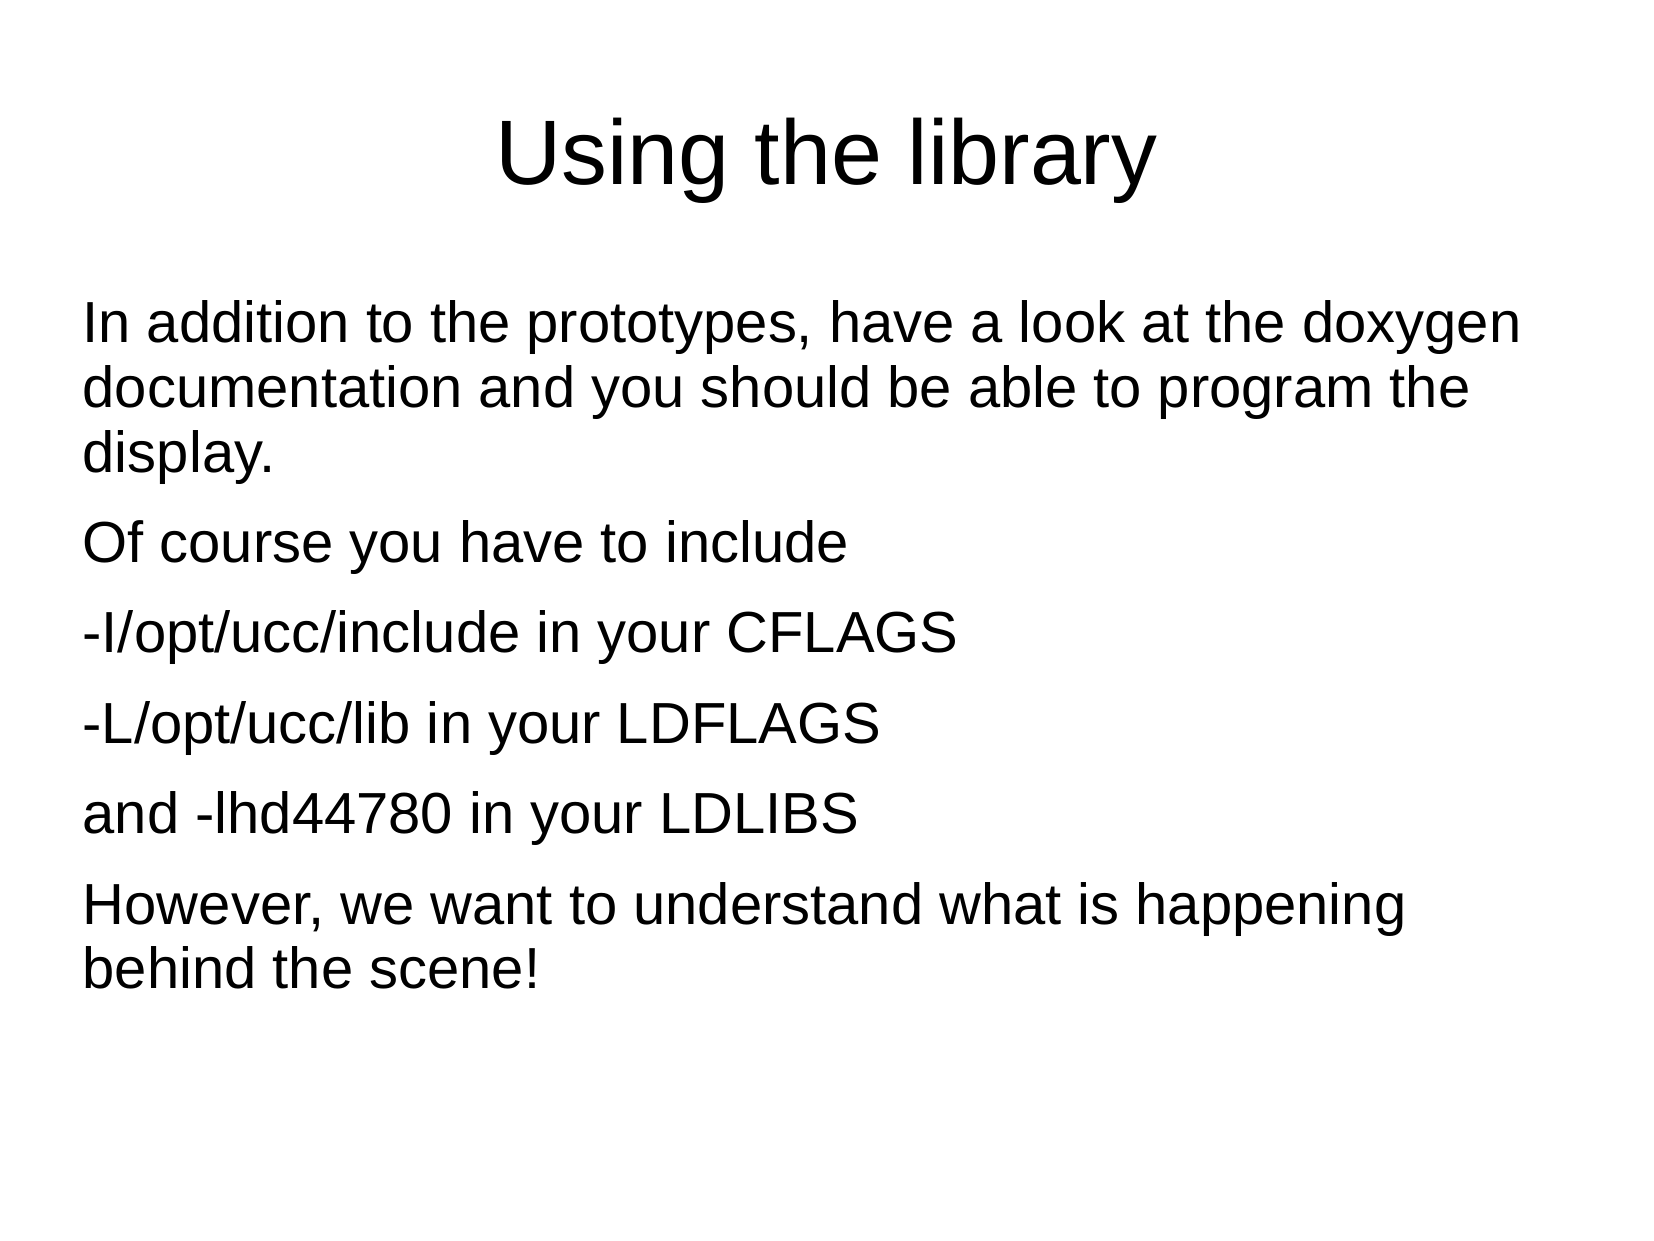

# Using the library
In addition to the prototypes, have a look at the doxygen documentation and you should be able to program the display.
Of course you have to include
-I/opt/ucc/include in your CFLAGS
-L/opt/ucc/lib in your LDFLAGS
and -lhd44780 in your LDLIBS
However, we want to understand what is happening behind the scene!